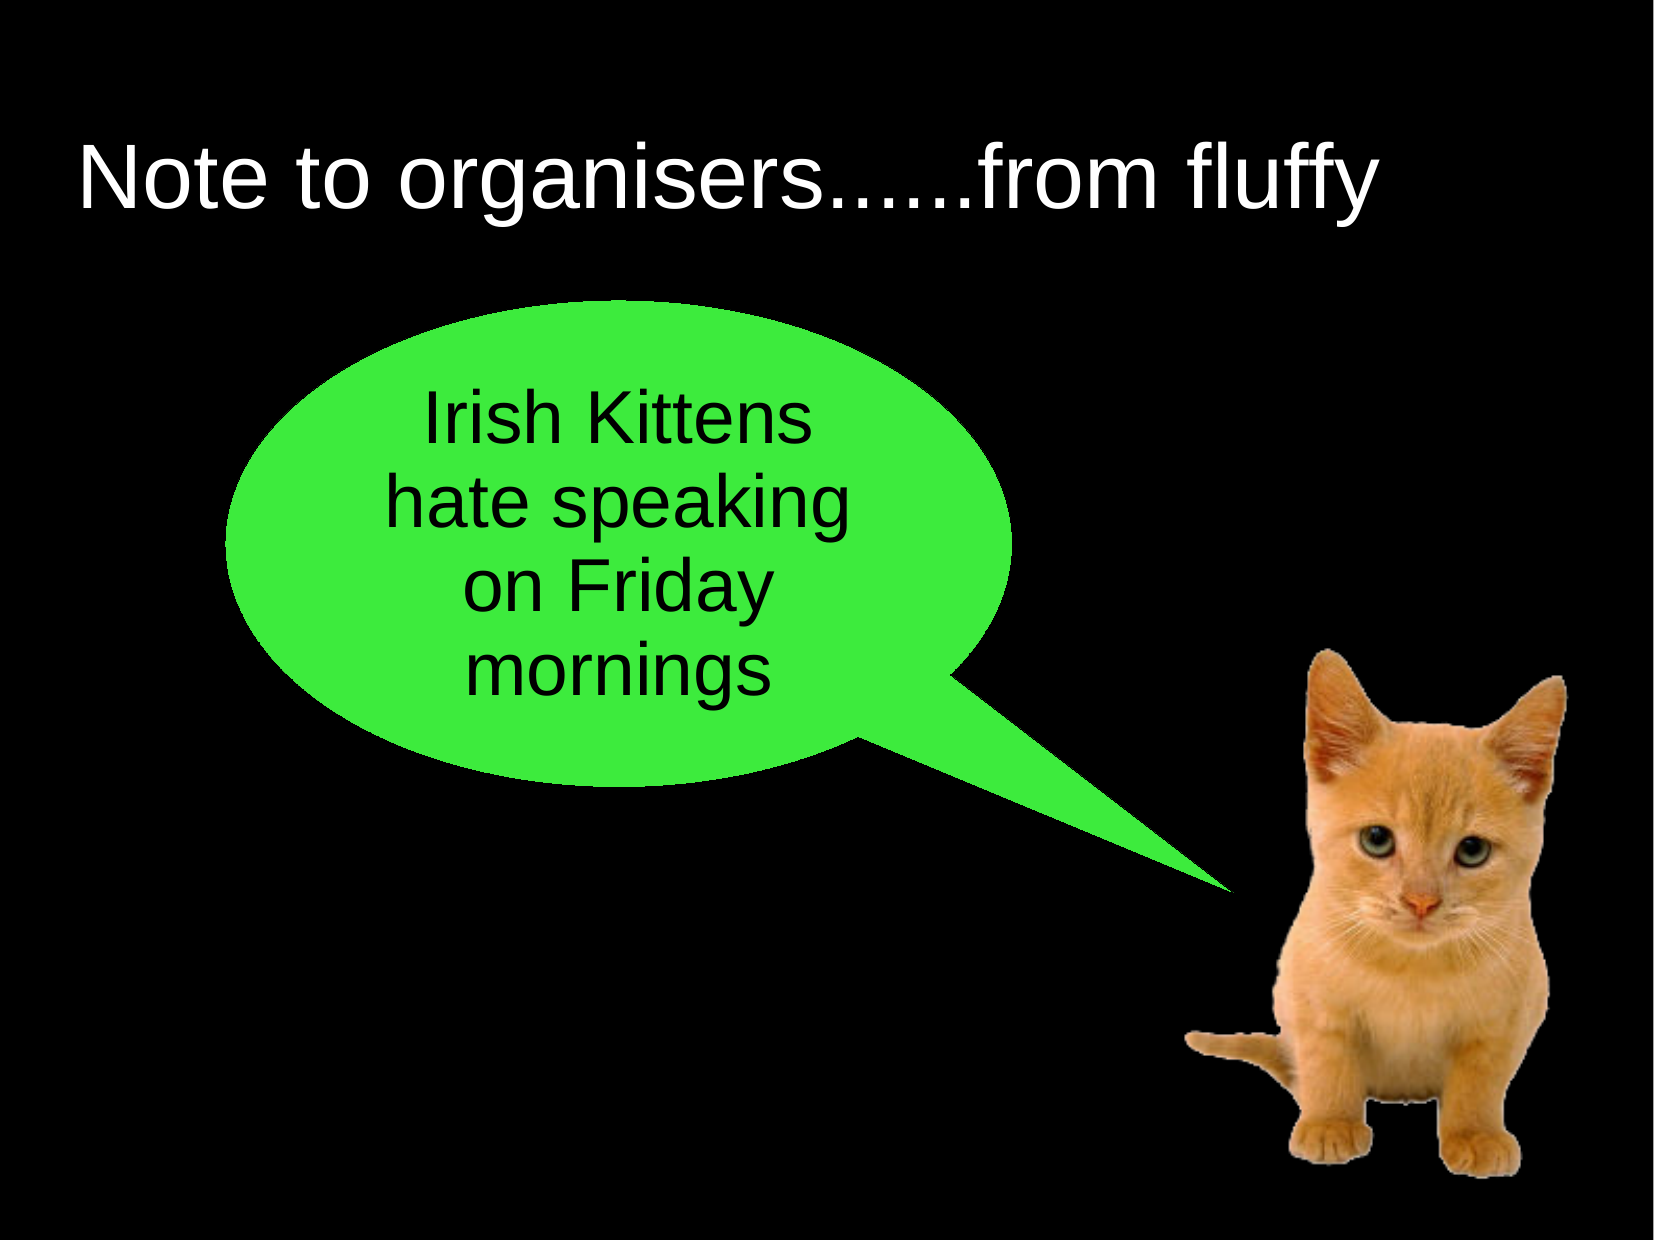

# Note to organisers......from fluffy
Irish Kittens hate speaking
on Friday mornings